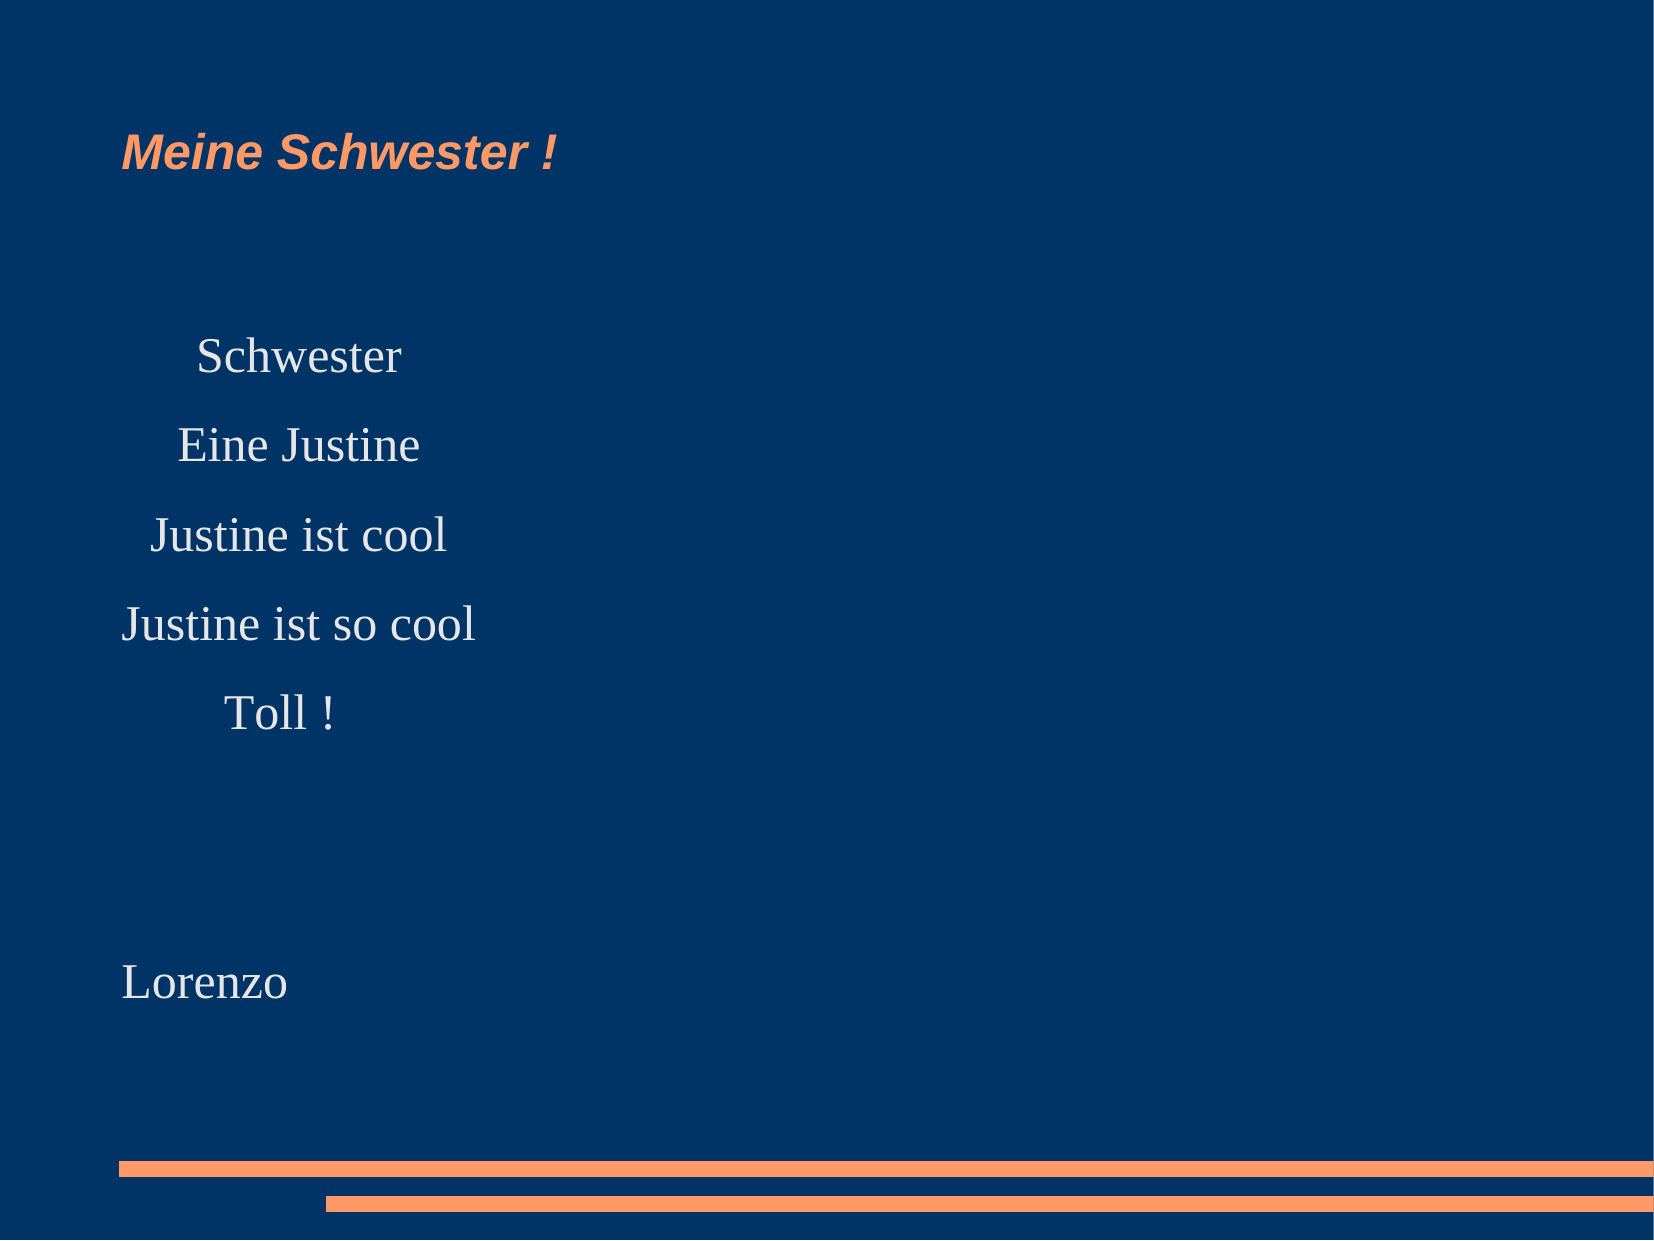

# Meine Schwester !
Schwester
Eine Justine
Justine ist cool
Justine ist so cool
Toll !
Lorenzo